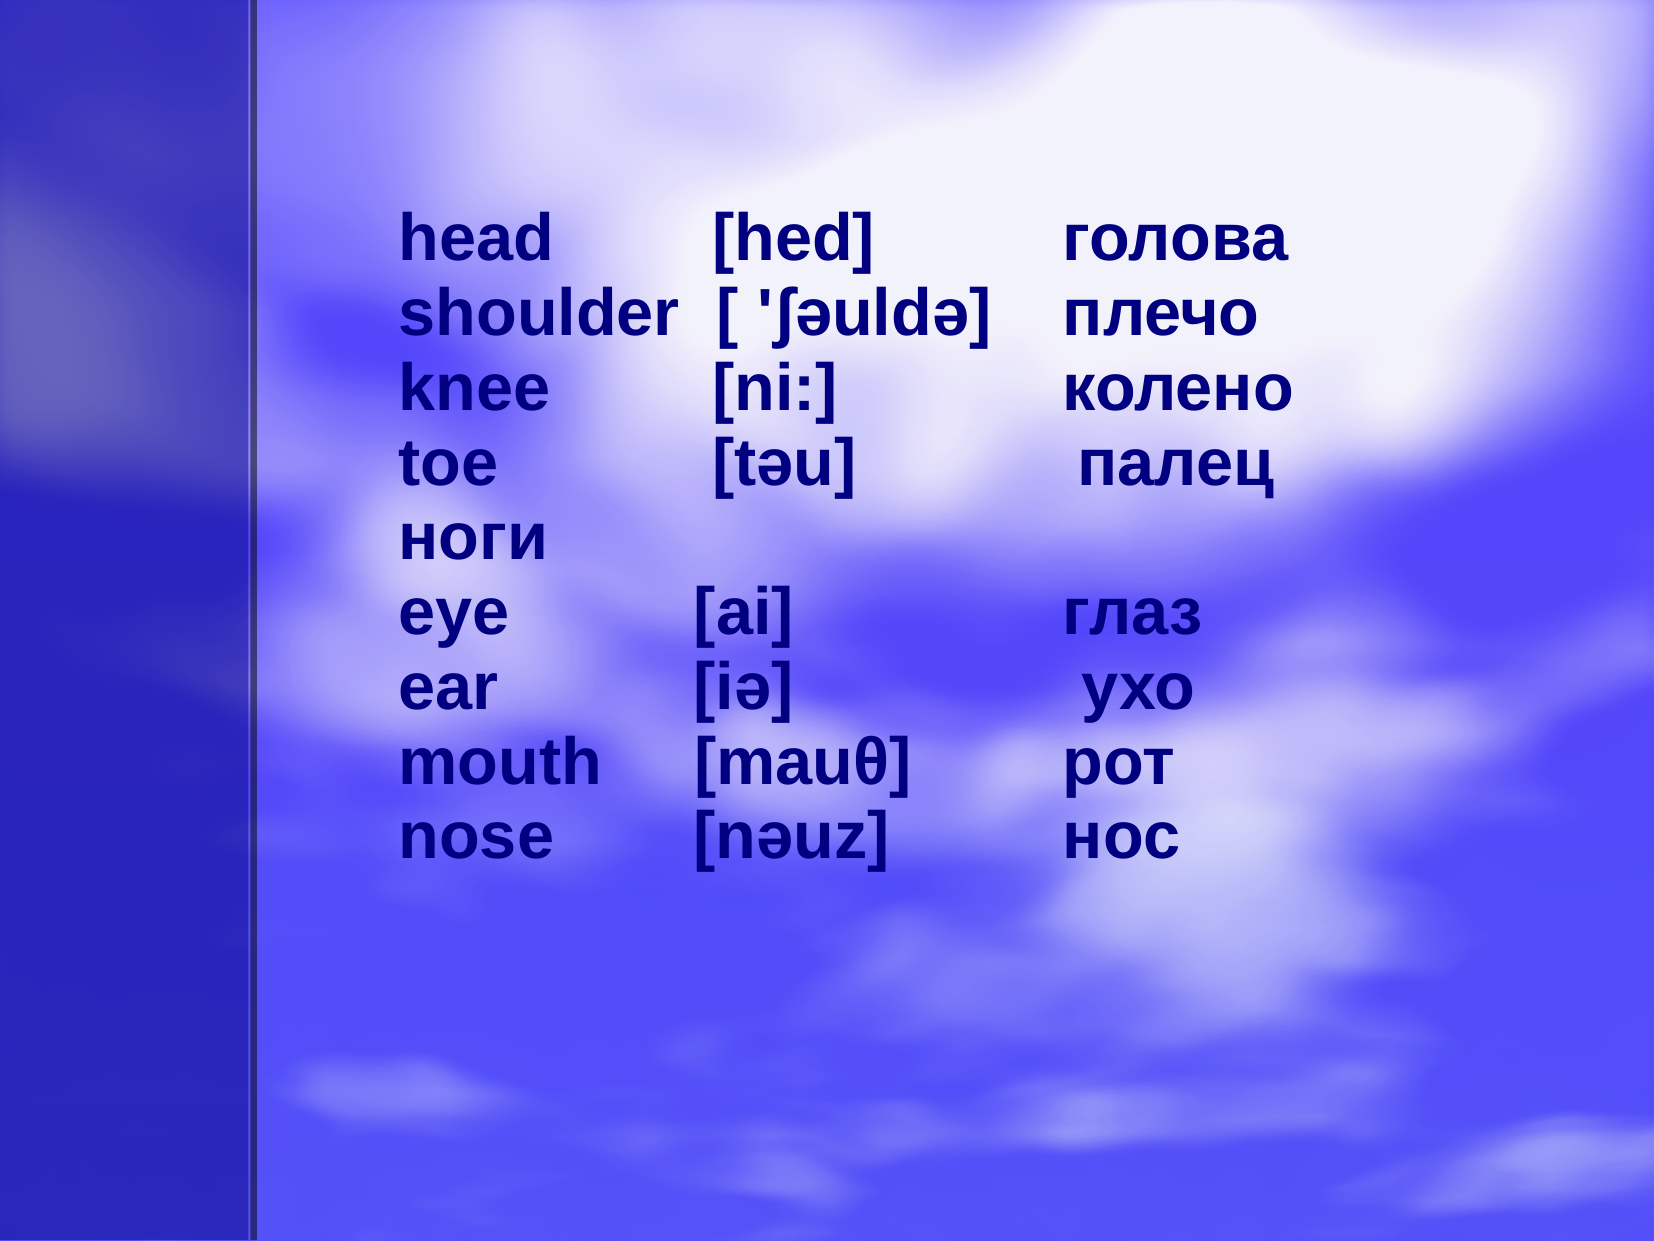

head	 [hed]	 голова
shoulder [ 'ʃəuldə] 	плечо
knee	 [ni:] 	колено
toe	 [təu] палец ноги
eye [ai] 	глаз
ear	 [iə]	 ухо
mouth [mauθ] 	рот
nose	 [nəuz] 	нос